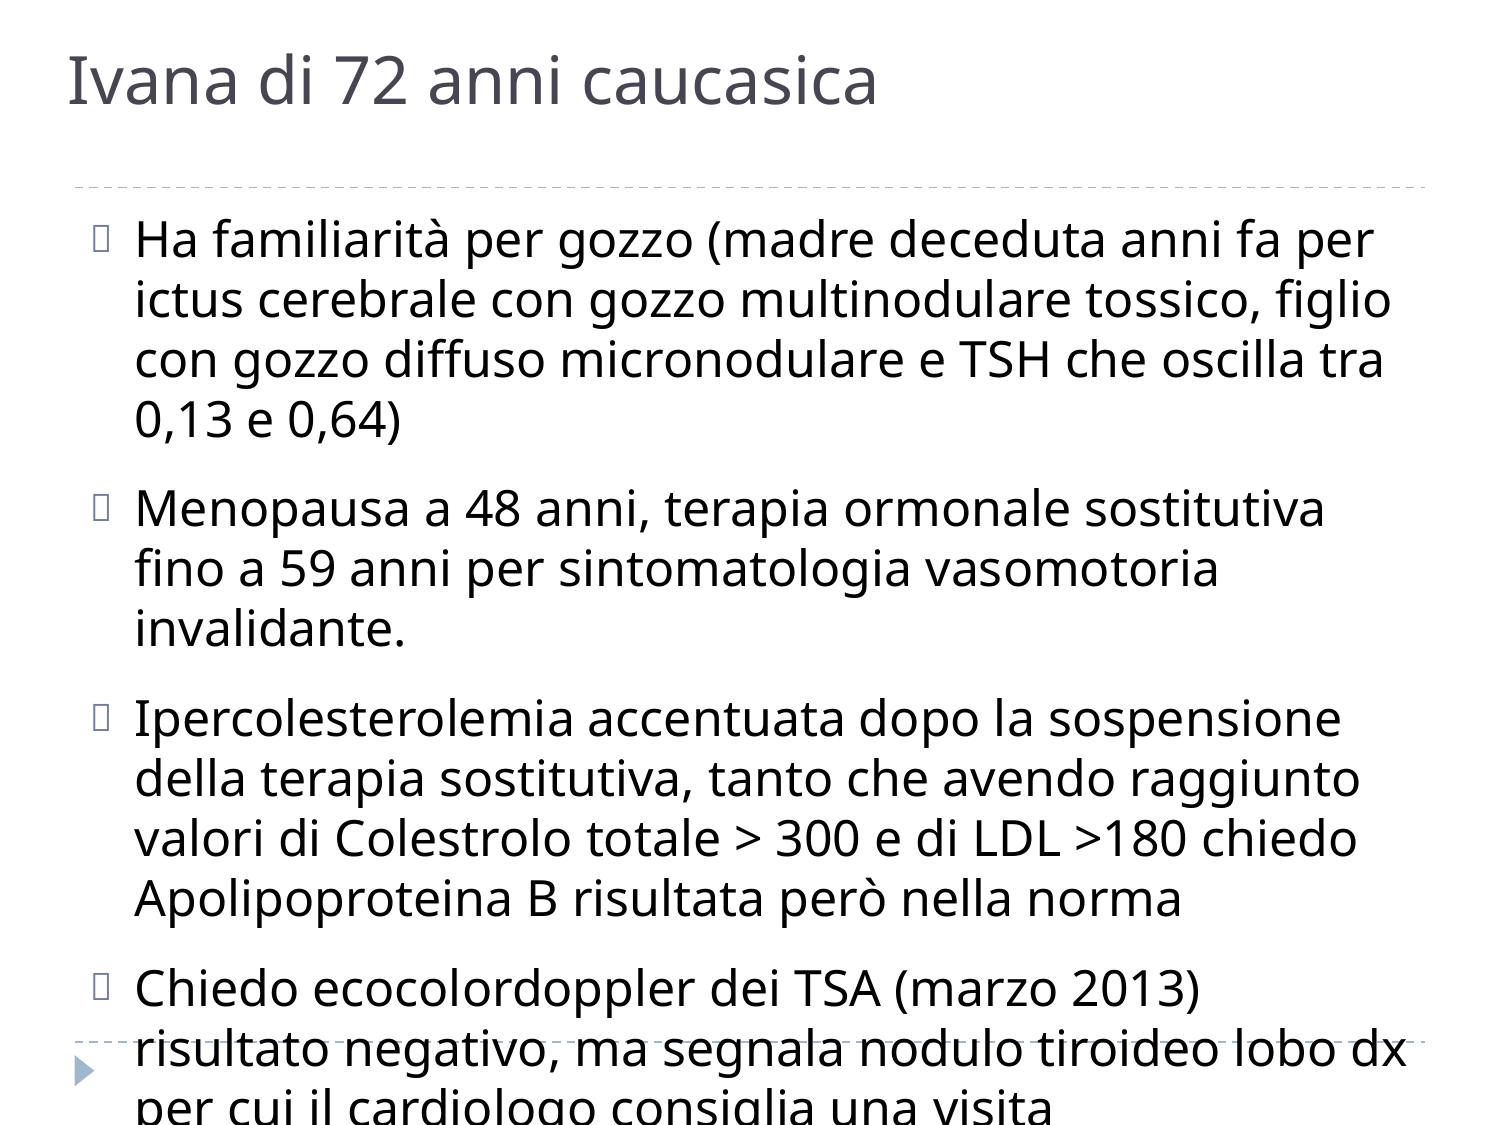

# Ivana di 72 anni caucasica
Ha familiarità per gozzo (madre deceduta anni fa per ictus cerebrale con gozzo multinodulare tossico, figlio con gozzo diffuso micronodulare e TSH che oscilla tra 0,13 e 0,64)
Menopausa a 48 anni, terapia ormonale sostitutiva fino a 59 anni per sintomatologia vasomotoria invalidante.
Ipercolesterolemia accentuata dopo la sospensione della terapia sostitutiva, tanto che avendo raggiunto valori di Colestrolo totale > 300 e di LDL >180 chiedo Apolipoproteina B risultata però nella norma
Chiedo ecocolordoppler dei TSA (marzo 2013) risultato negativo, ma segnala nodulo tiroideo lobo dx per cui il cardiologo consiglia una visita endocrinologica